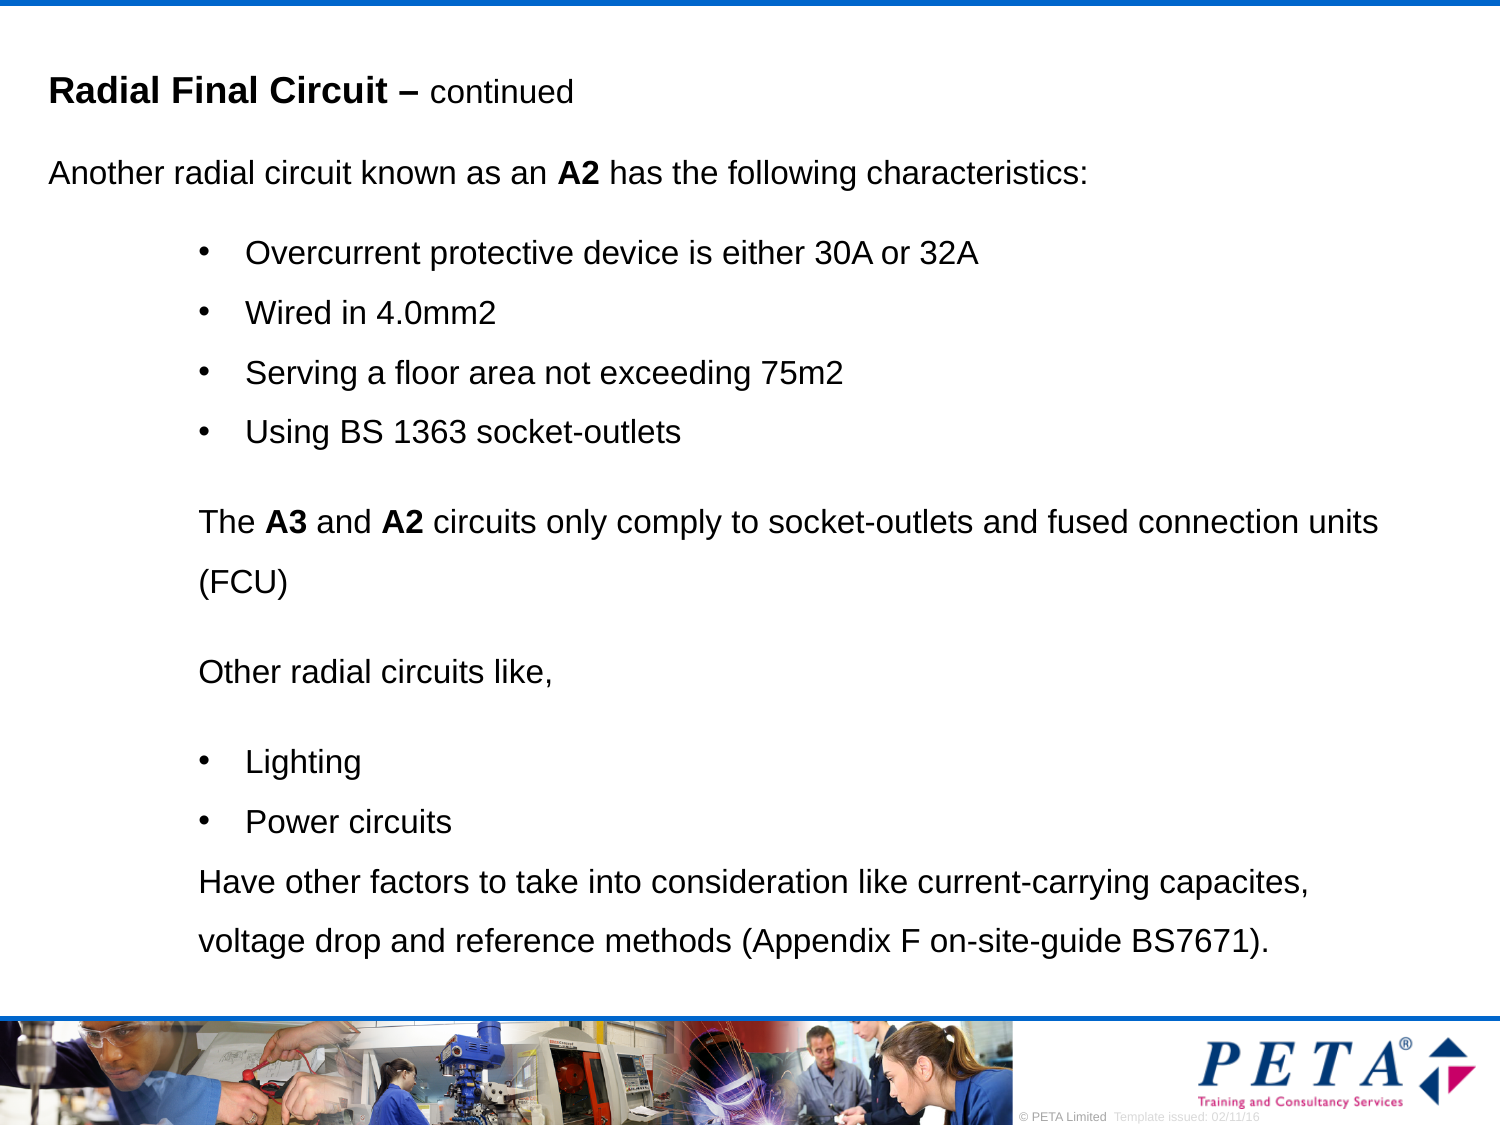

Radial Final Circuit – continued
Another radial circuit known as an A2 has the following characteristics:
Overcurrent protective device is either 30A or 32A
Wired in 4.0mm2
Serving a floor area not exceeding 75m2
Using BS 1363 socket-outlets
The A3 and A2 circuits only comply to socket-outlets and fused connection units (FCU)
Other radial circuits like,
Lighting
Power circuits
Have other factors to take into consideration like current-carrying capacites, voltage drop and reference methods (Appendix F on-site-guide BS7671).